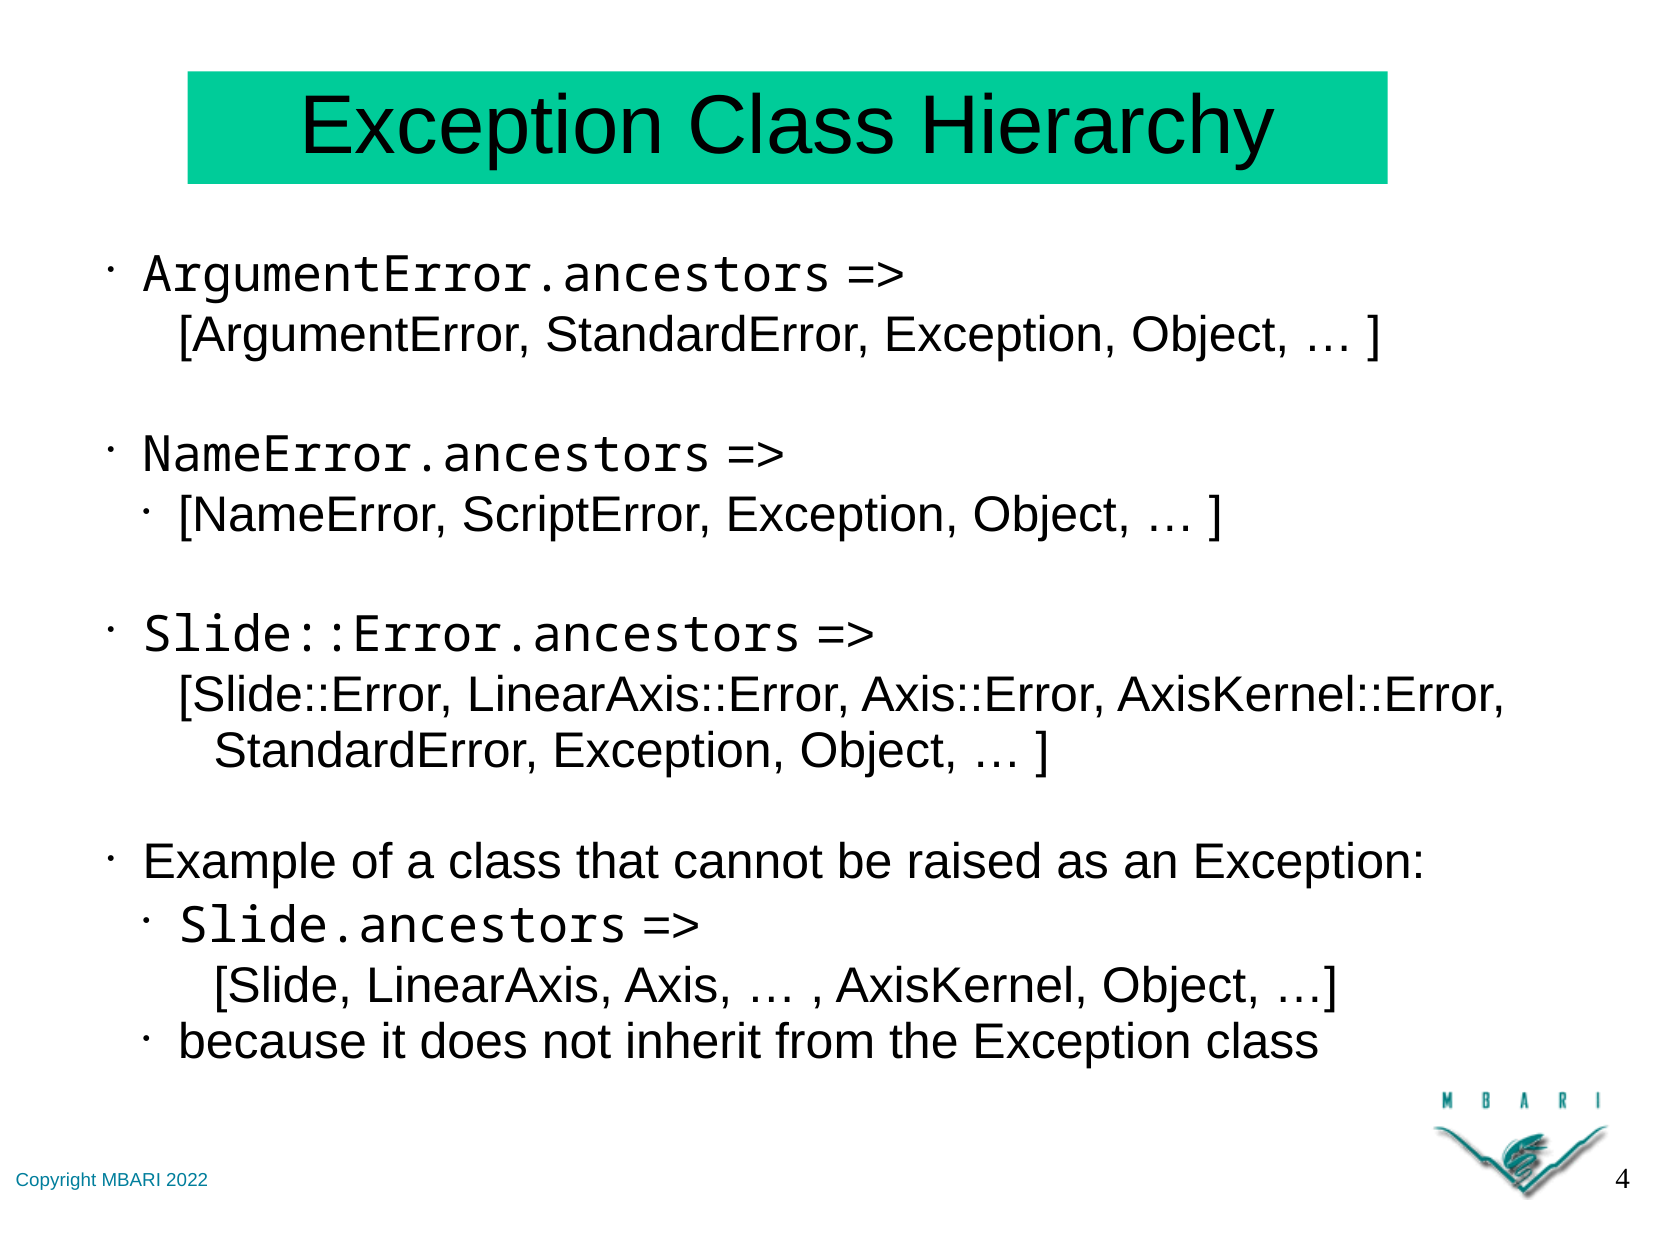

Exception Class Hierarchy
ArgumentError.ancestors =>
[ArgumentError, StandardError, Exception, Object, … ]
NameError.ancestors =>
[NameError, ScriptError, Exception, Object, … ]
Slide::Error.ancestors =>
[Slide::Error, LinearAxis::Error, Axis::Error, AxisKernel::Error,
StandardError, Exception, Object, … ]
Example of a class that cannot be raised as an Exception:
Slide.ancestors =>
[Slide, LinearAxis, Axis, … , AxisKernel, Object, …]
because it does not inherit from the Exception class